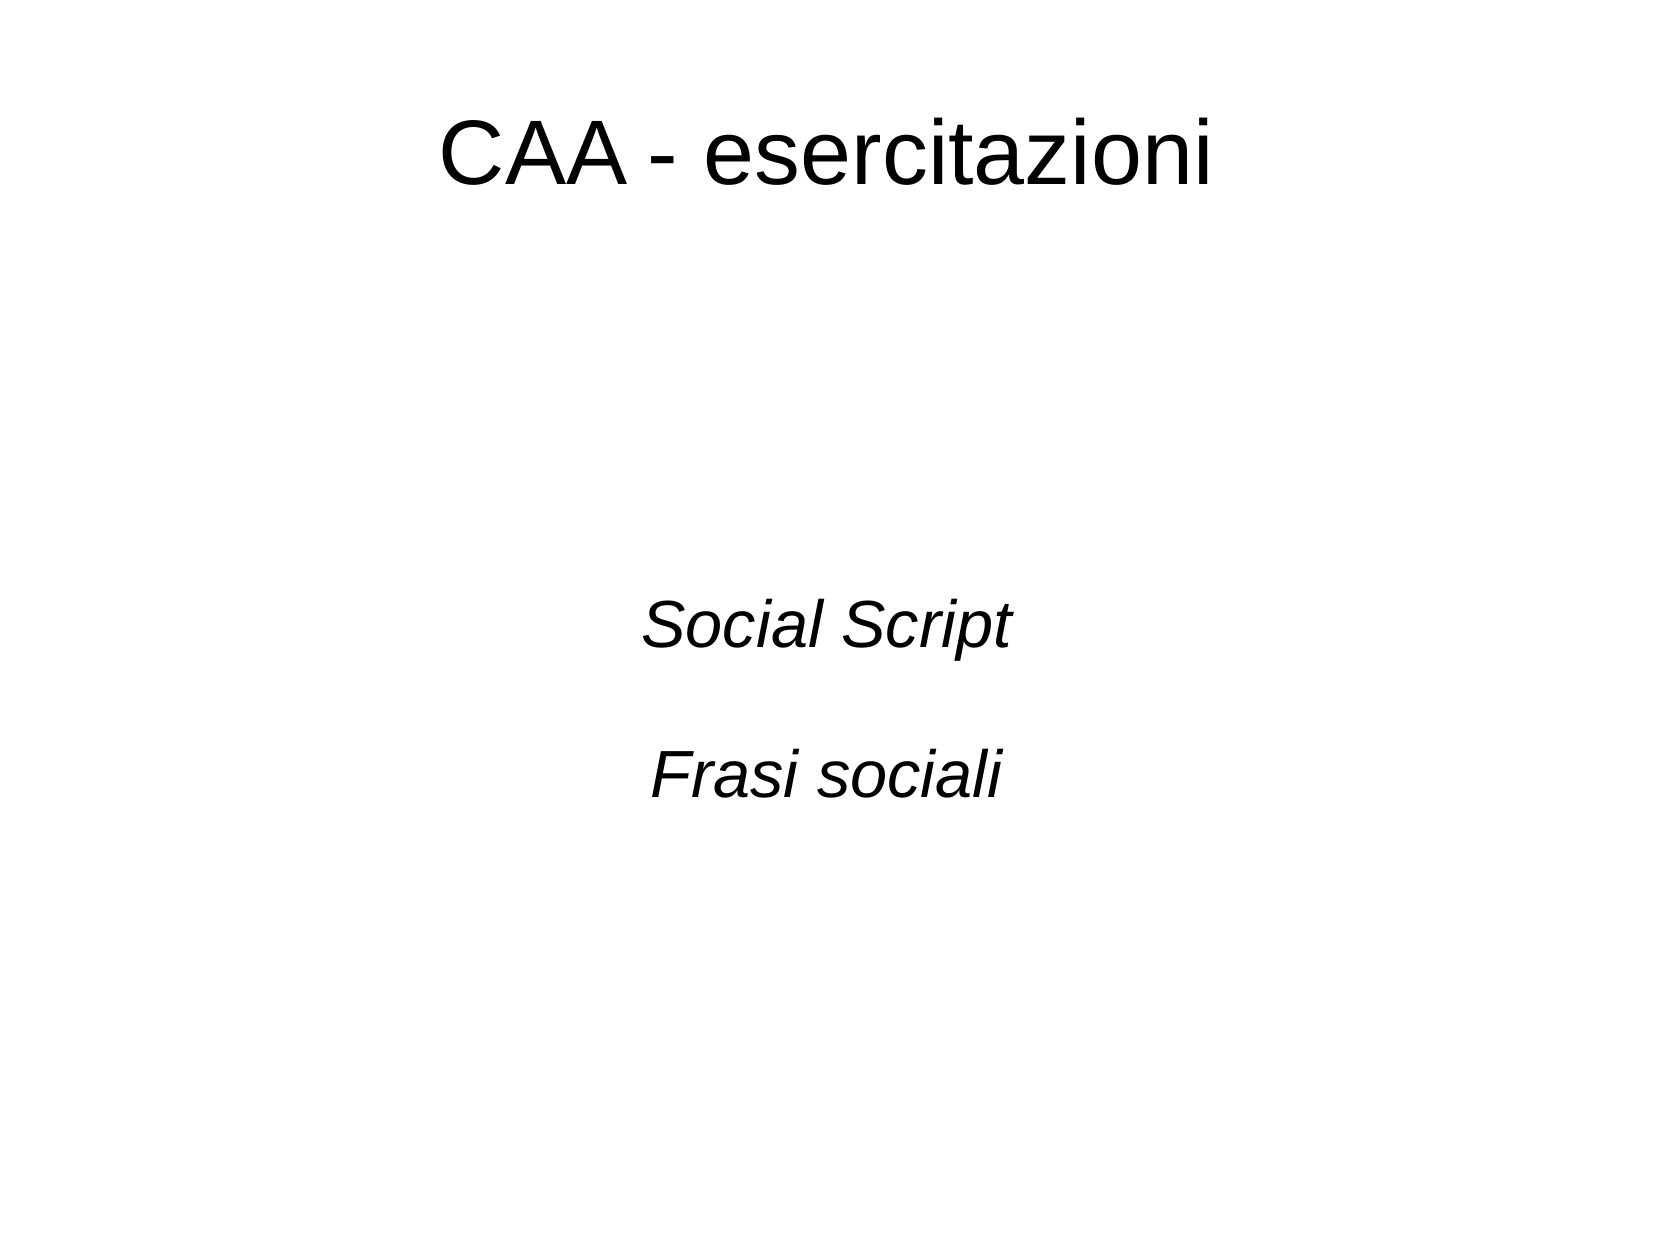

# CAA - esercitazioni
Social Script
Frasi sociali